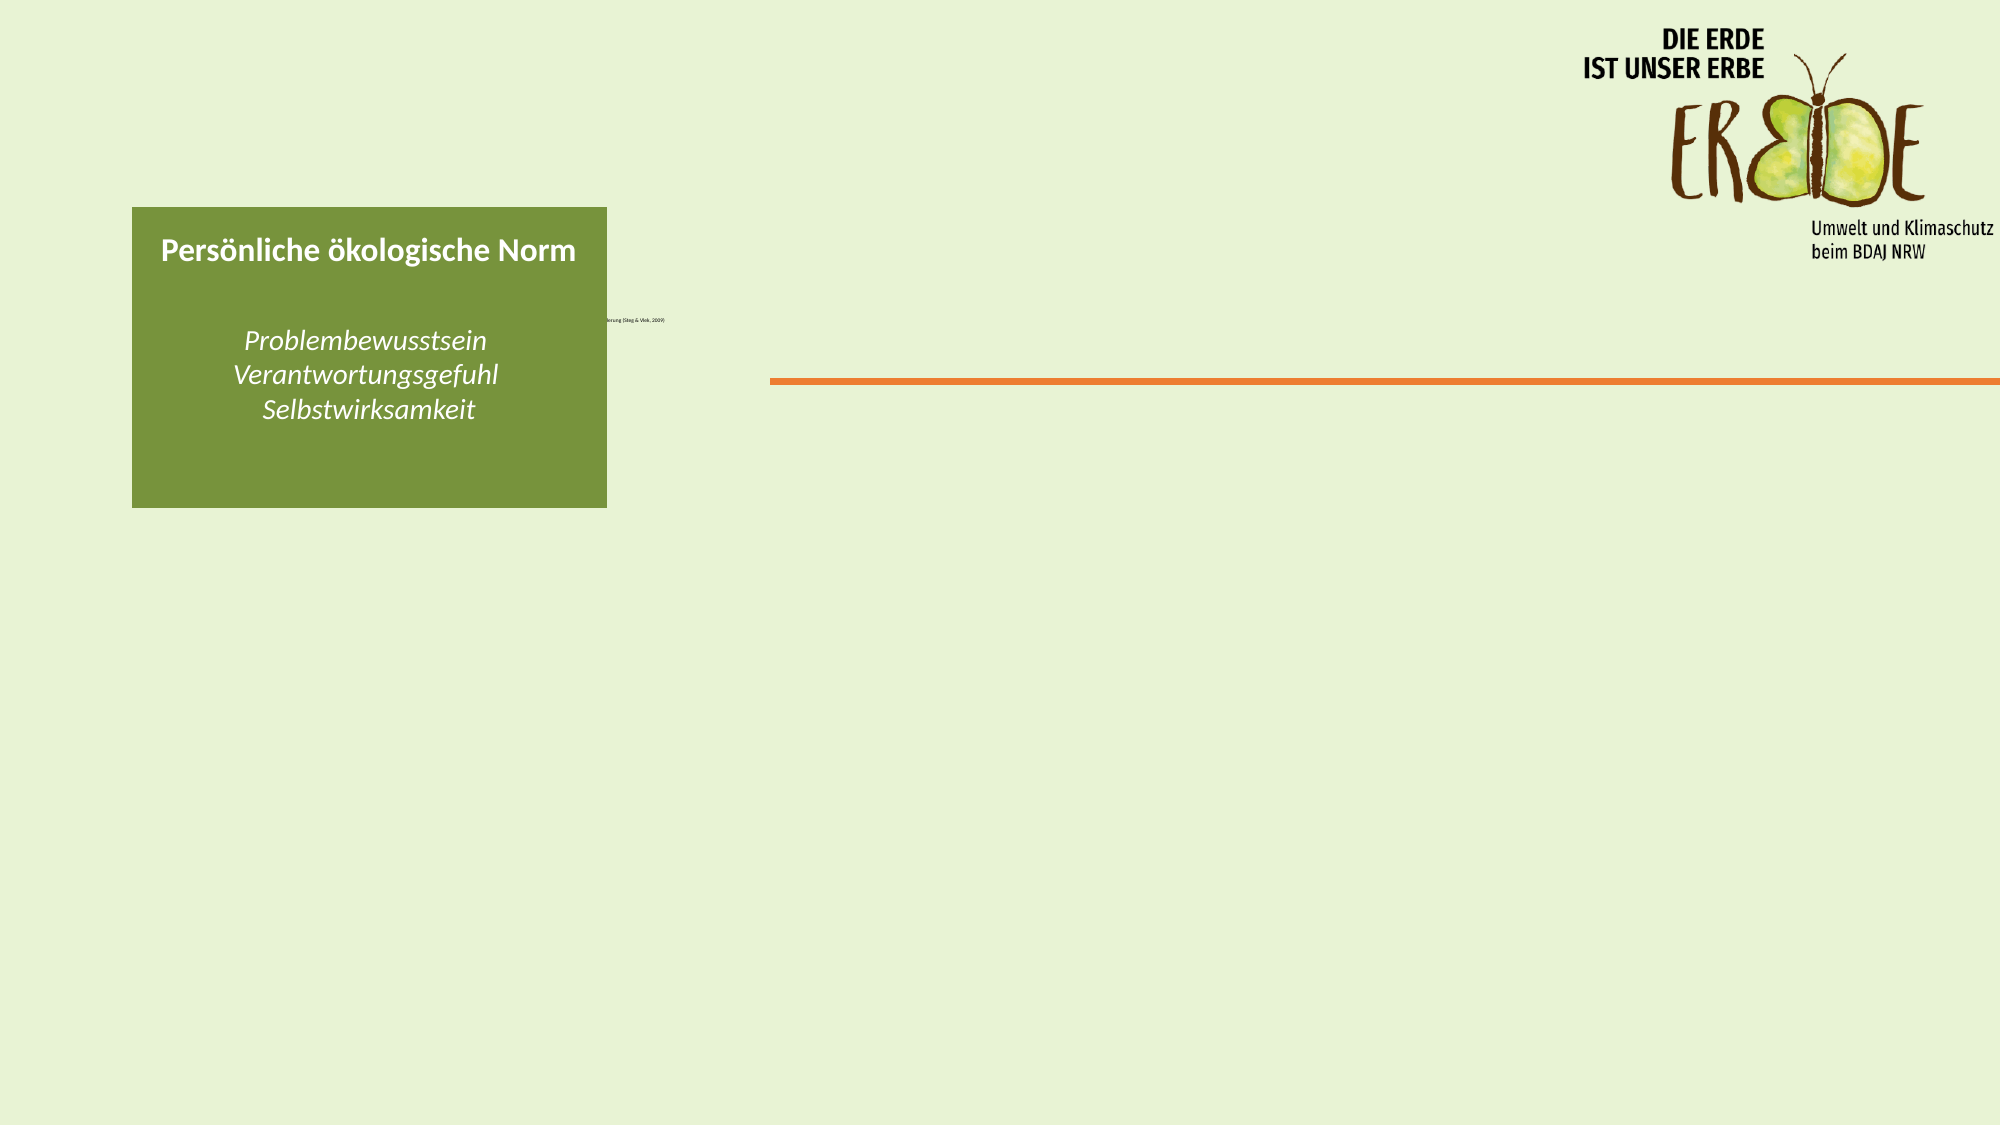

Persönliche ökologische Norm
Problembewusstsein
Verantwortungsgefuhl
Selbstwirksamkeit
# Vermittlung von Problemwissen
Aufmerksamkeit erzeugen
Involviertheit schaffen
bildlich & verständlich (trotz komplexer Problematik)
Gerüchte gekonnt widerlegen
Vermittlung von Problemwissen
→reine Informationskampagnen führen selten zu wirklicher Verhaltensänderung (Steg & Vlek, 2009)
→Kombination mit anderen Strategien (Kazdin, 2009)